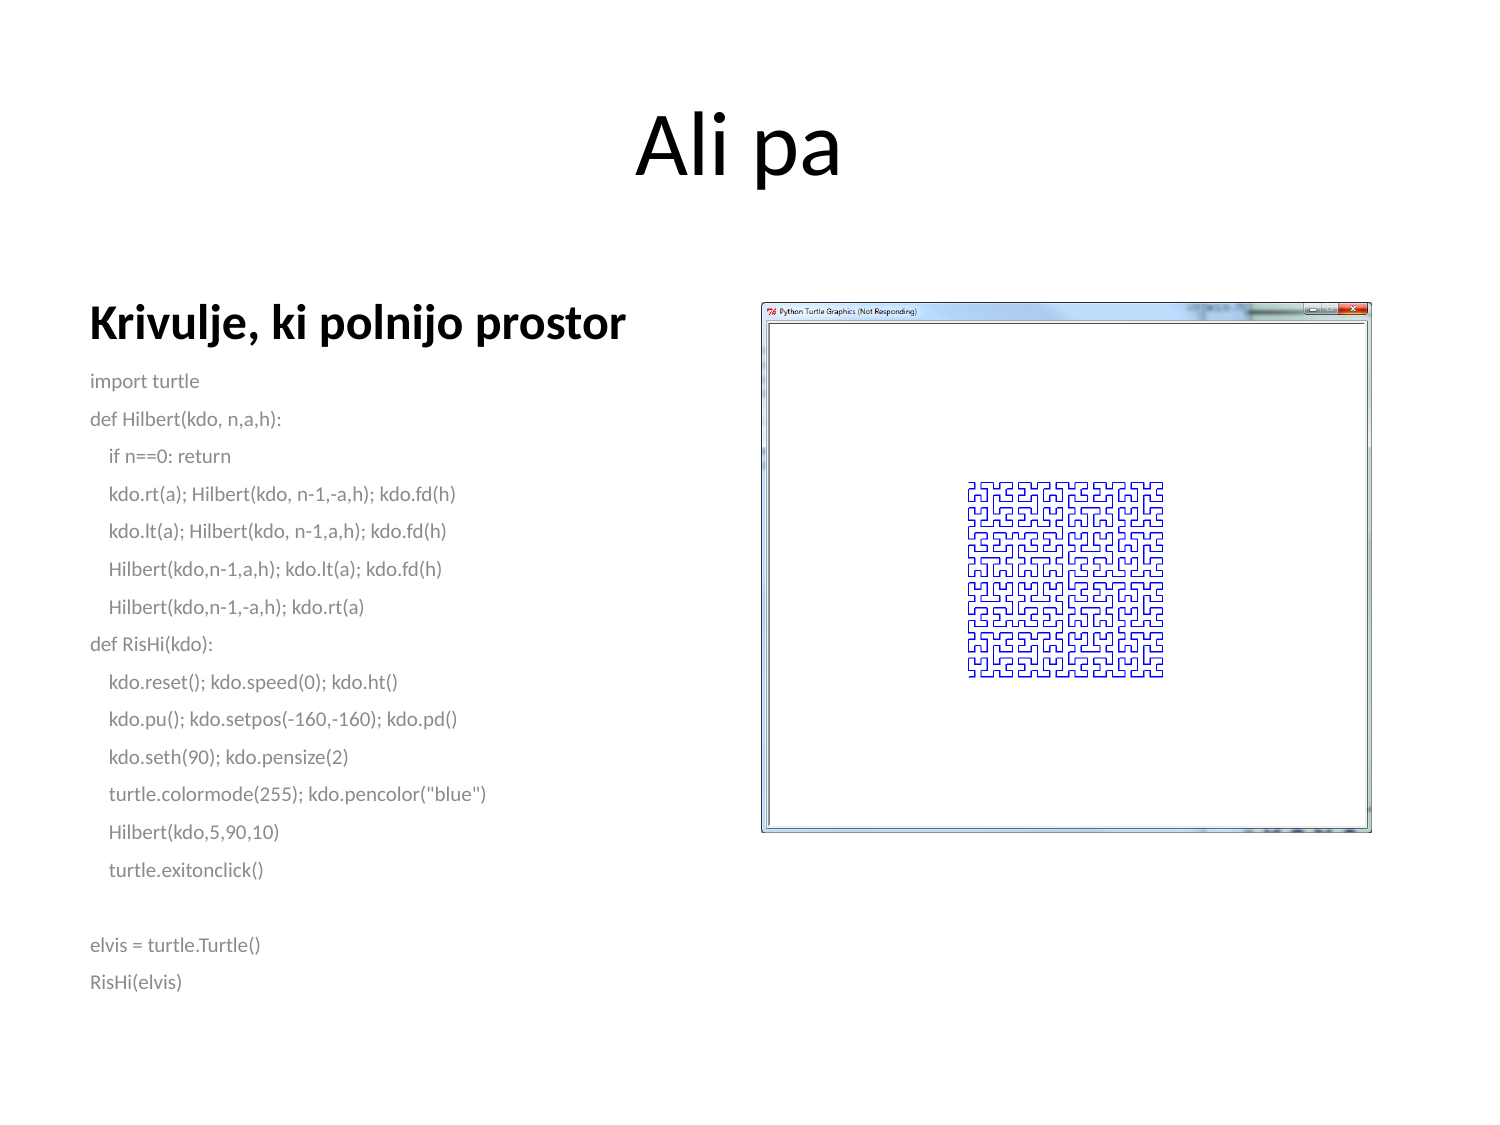

# Ali pa
Krivulje, ki polnijo prostor
import turtle
def Hilbert(kdo, n,a,h):
 if n==0: return
 kdo.rt(a); Hilbert(kdo, n-1,-a,h); kdo.fd(h)
 kdo.lt(a); Hilbert(kdo, n-1,a,h); kdo.fd(h)
 Hilbert(kdo,n-1,a,h); kdo.lt(a); kdo.fd(h)
 Hilbert(kdo,n-1,-a,h); kdo.rt(a)
def RisHi(kdo):
 kdo.reset(); kdo.speed(0); kdo.ht()
 kdo.pu(); kdo.setpos(-160,-160); kdo.pd()
 kdo.seth(90); kdo.pensize(2)
 turtle.colormode(255); kdo.pencolor("blue")
 Hilbert(kdo,5,90,10)
 turtle.exitonclick()
elvis = turtle.Turtle()
RisHi(elvis)